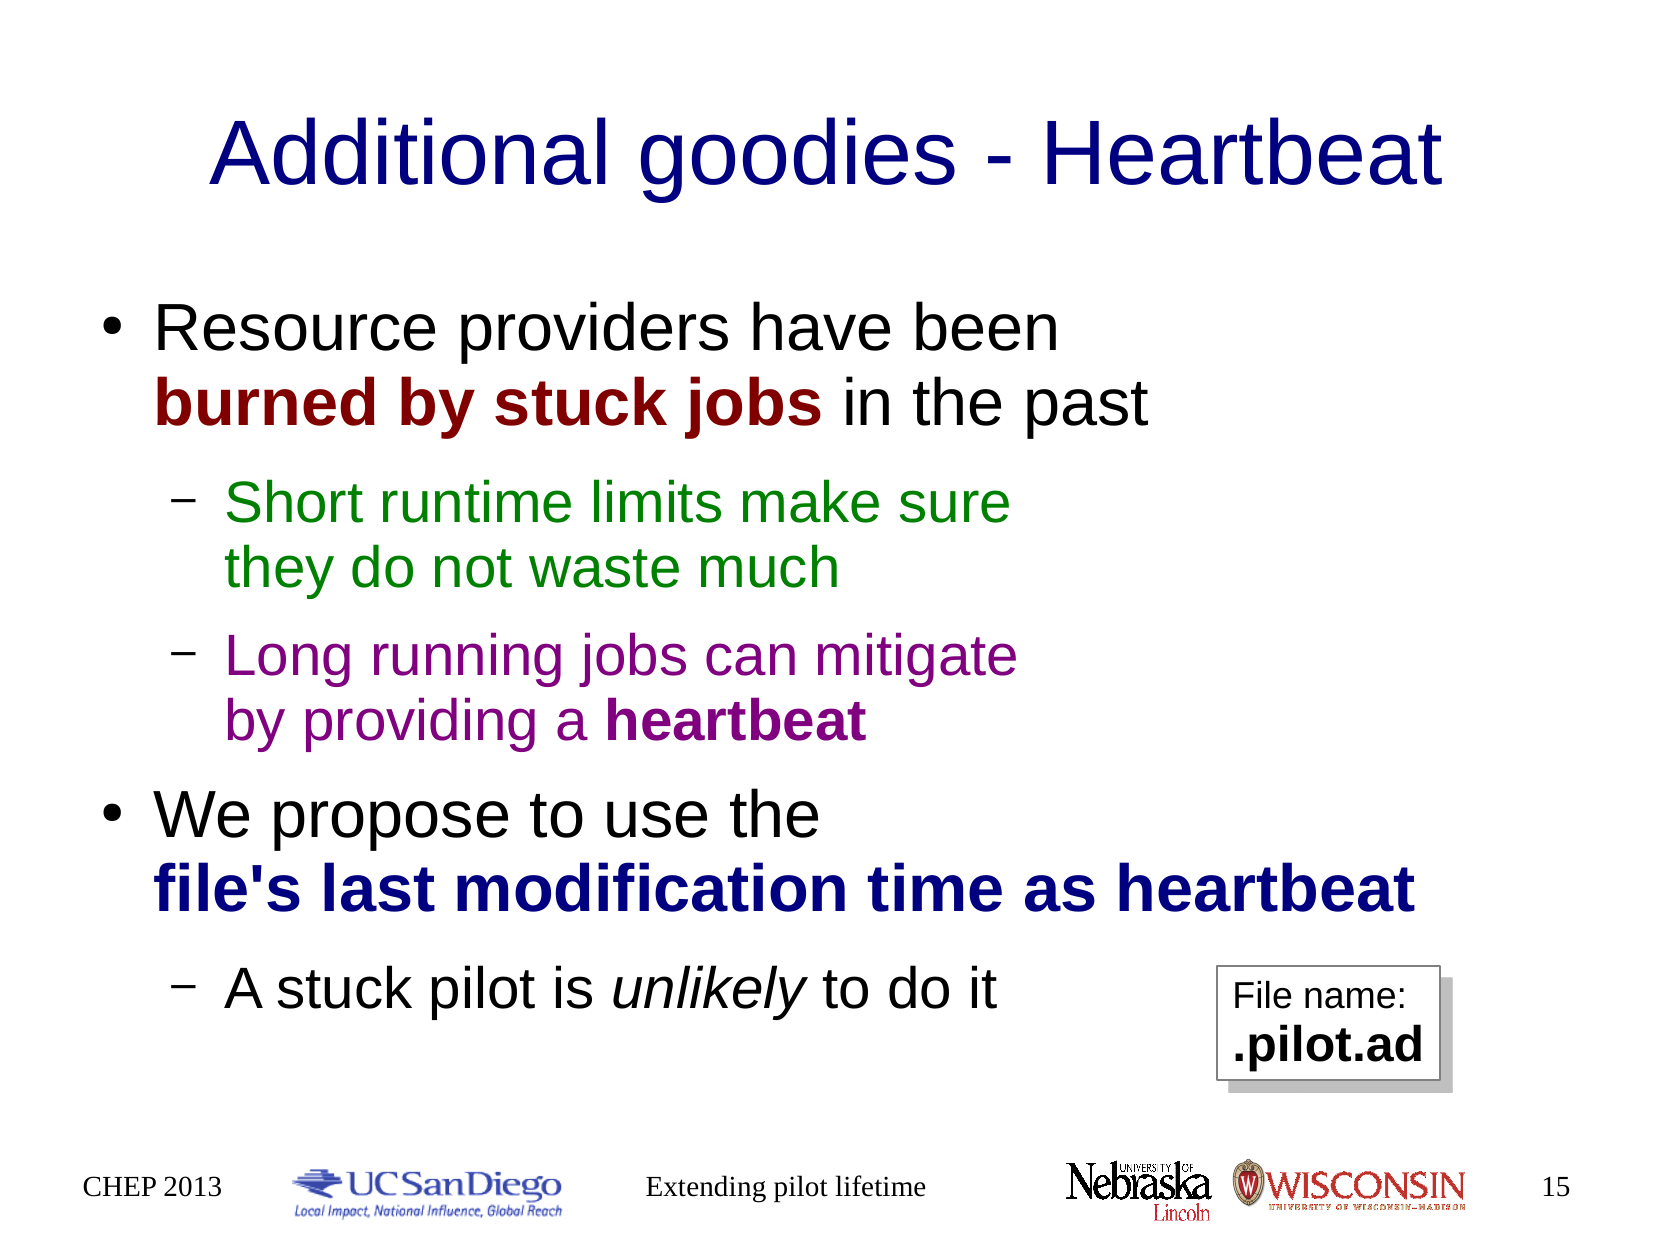

# Additional goodies - Heartbeat
Resource providers have been
burned by stuck jobs in the past
Short runtime limits make sure
they do not waste much
Long running jobs can mitigate
by providing a heartbeat
We propose to use the
file's last modification time as heartbeat
A stuck pilot is unlikely to do it
File name:
.pilot.ad
CHEP 2013
Extending pilot lifetime
15